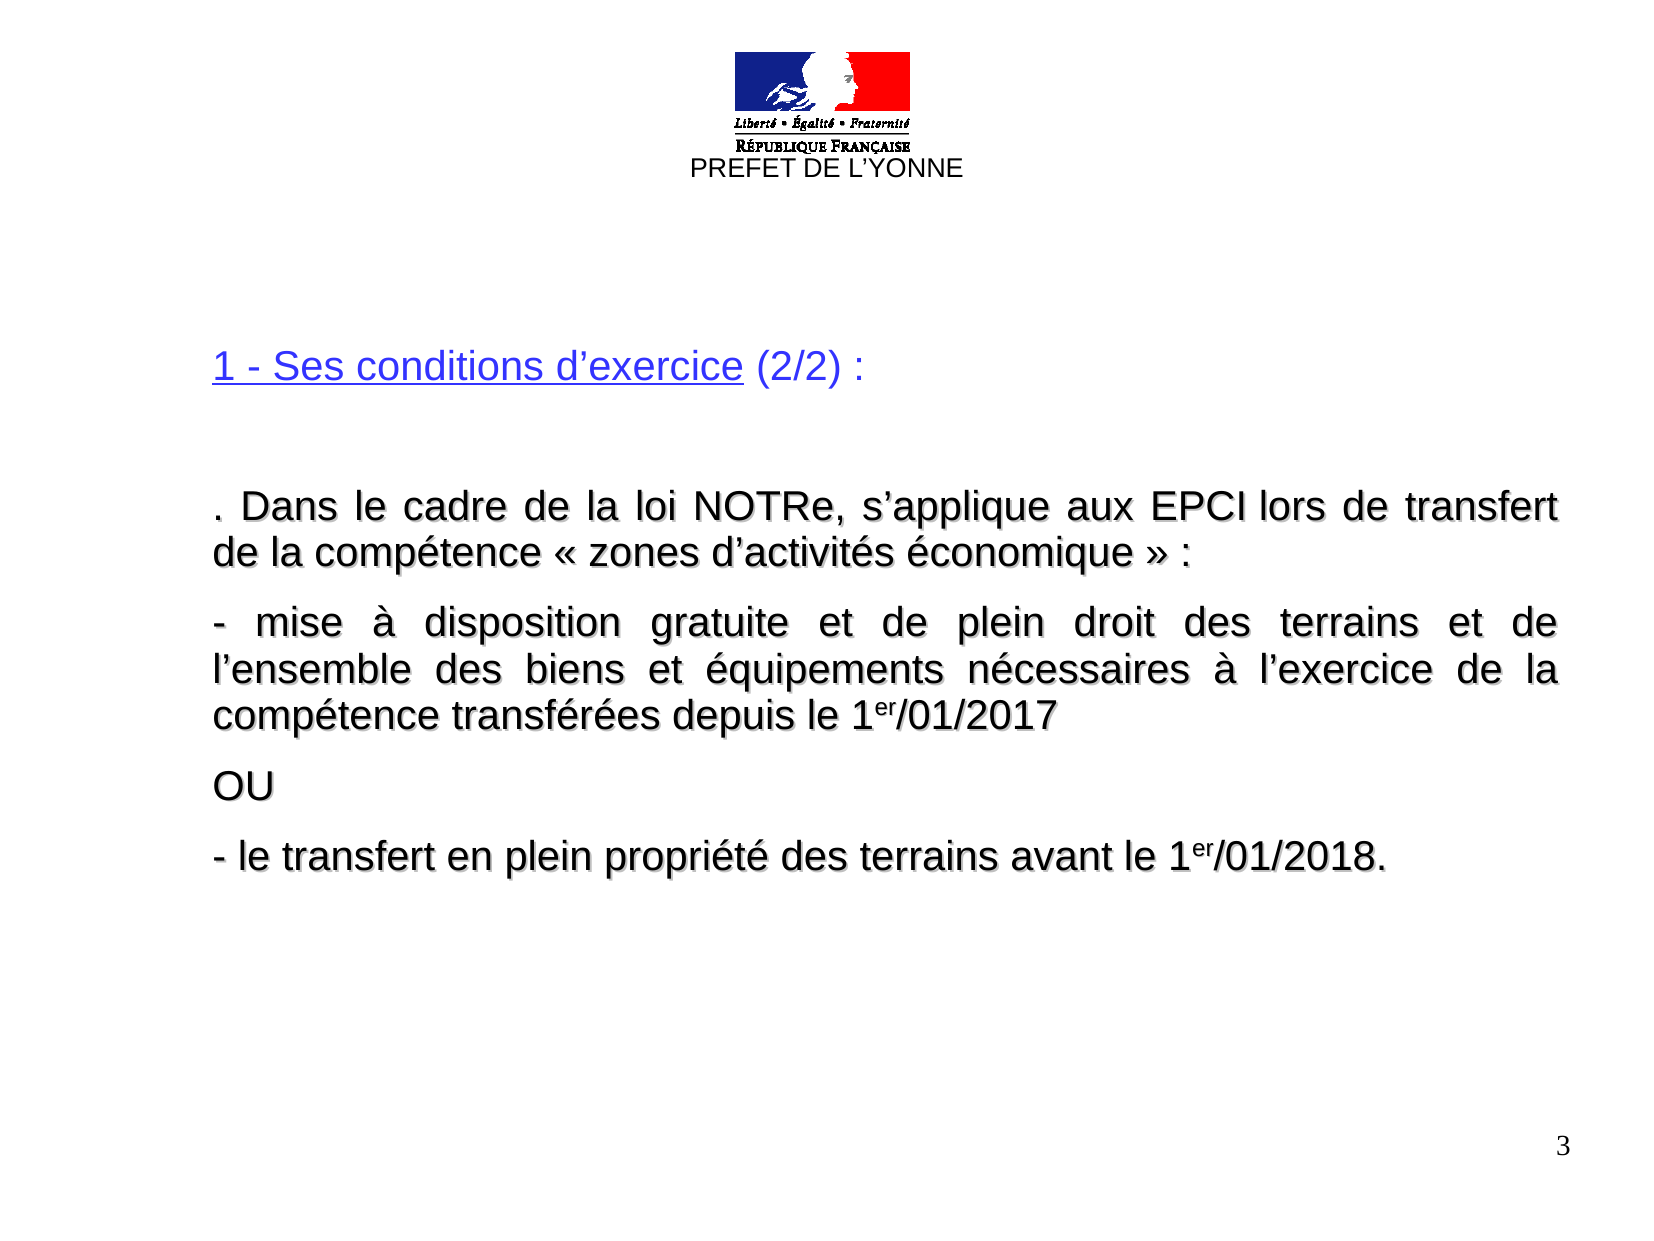

# PREFET DE L’YONNE
1 - Ses conditions d’exercice (2/2) :
. Dans le cadre de la loi NOTRe, s’applique aux EPCI lors de transfert de la compétence « zones d’activités économique » :
- mise à disposition gratuite et de plein droit des terrains et de l’ensemble des biens et équipements nécessaires à l’exercice de la compétence transférées depuis le 1er/01/2017
OU
- le transfert en plein propriété des terrains avant le 1er/01/2018.
3